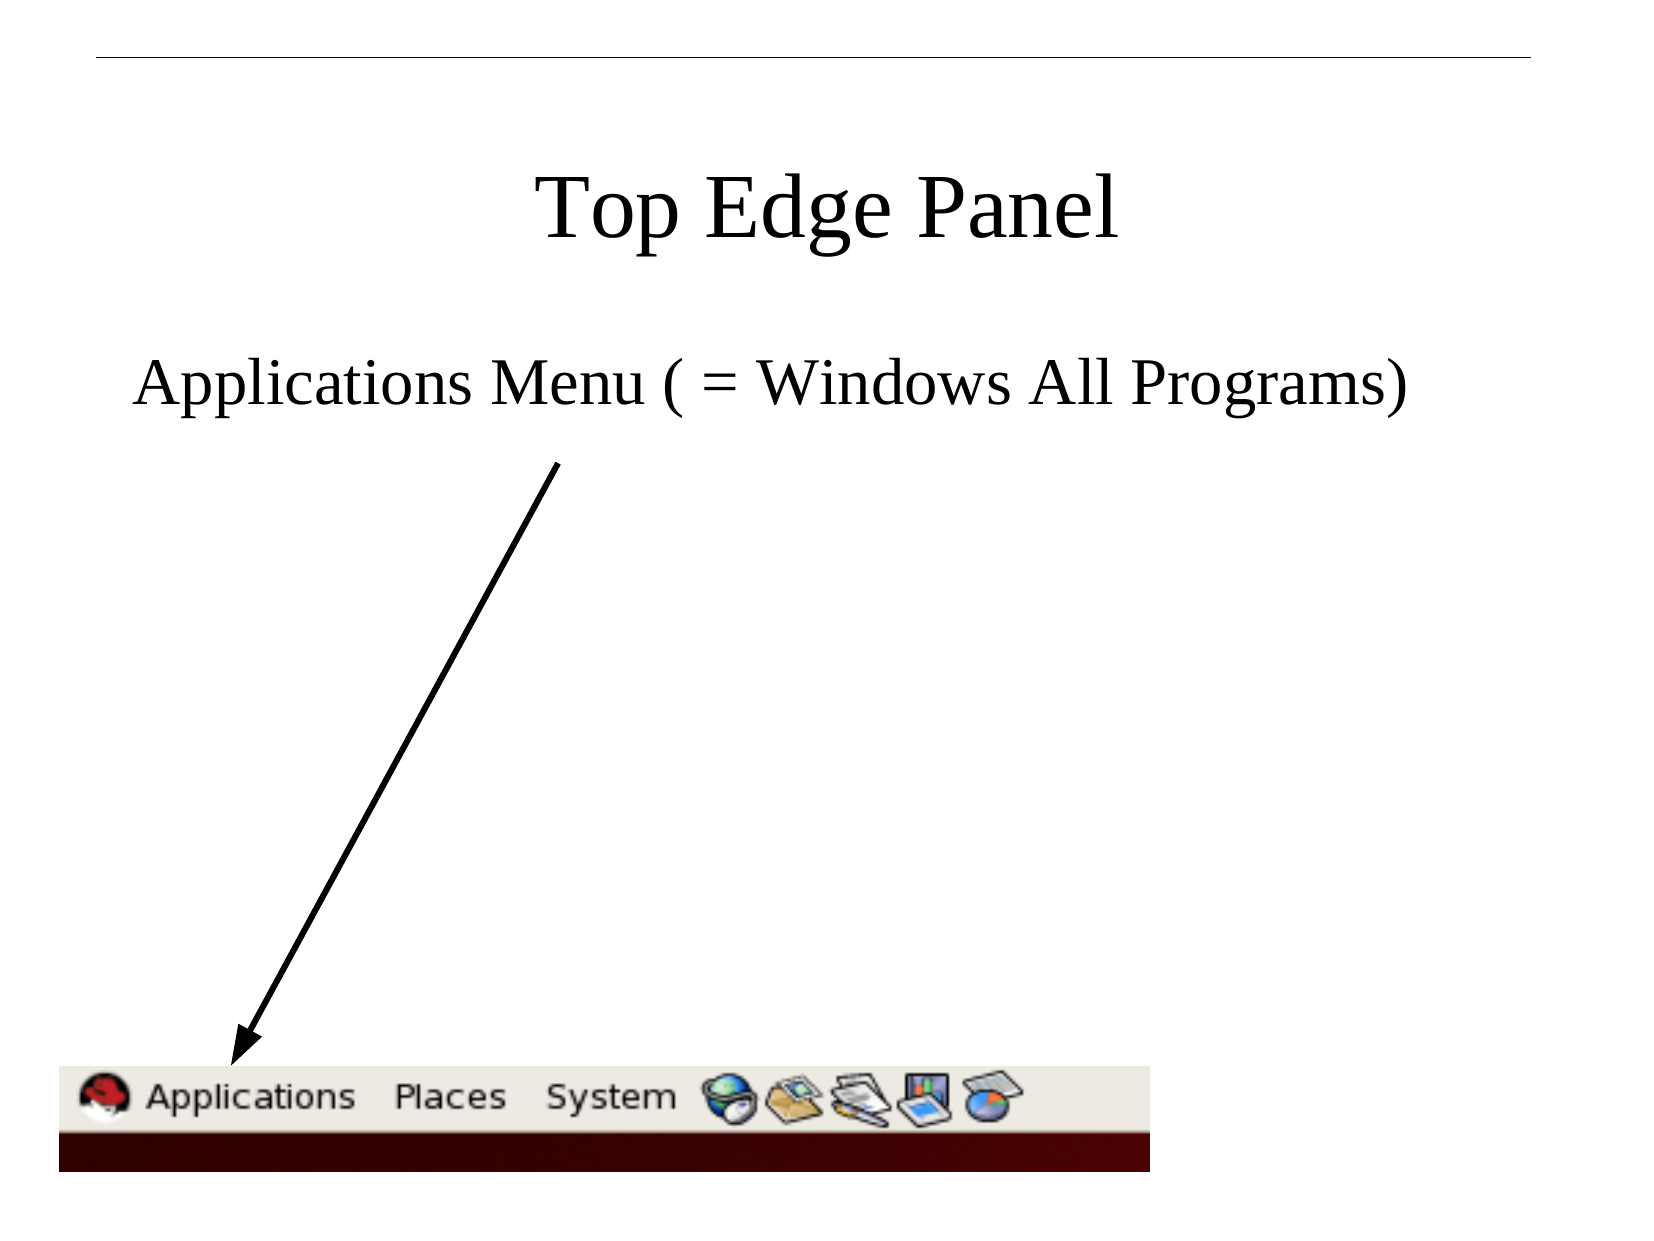

Top Edge Panel
# Applications Menu ( = Windows All Programs)